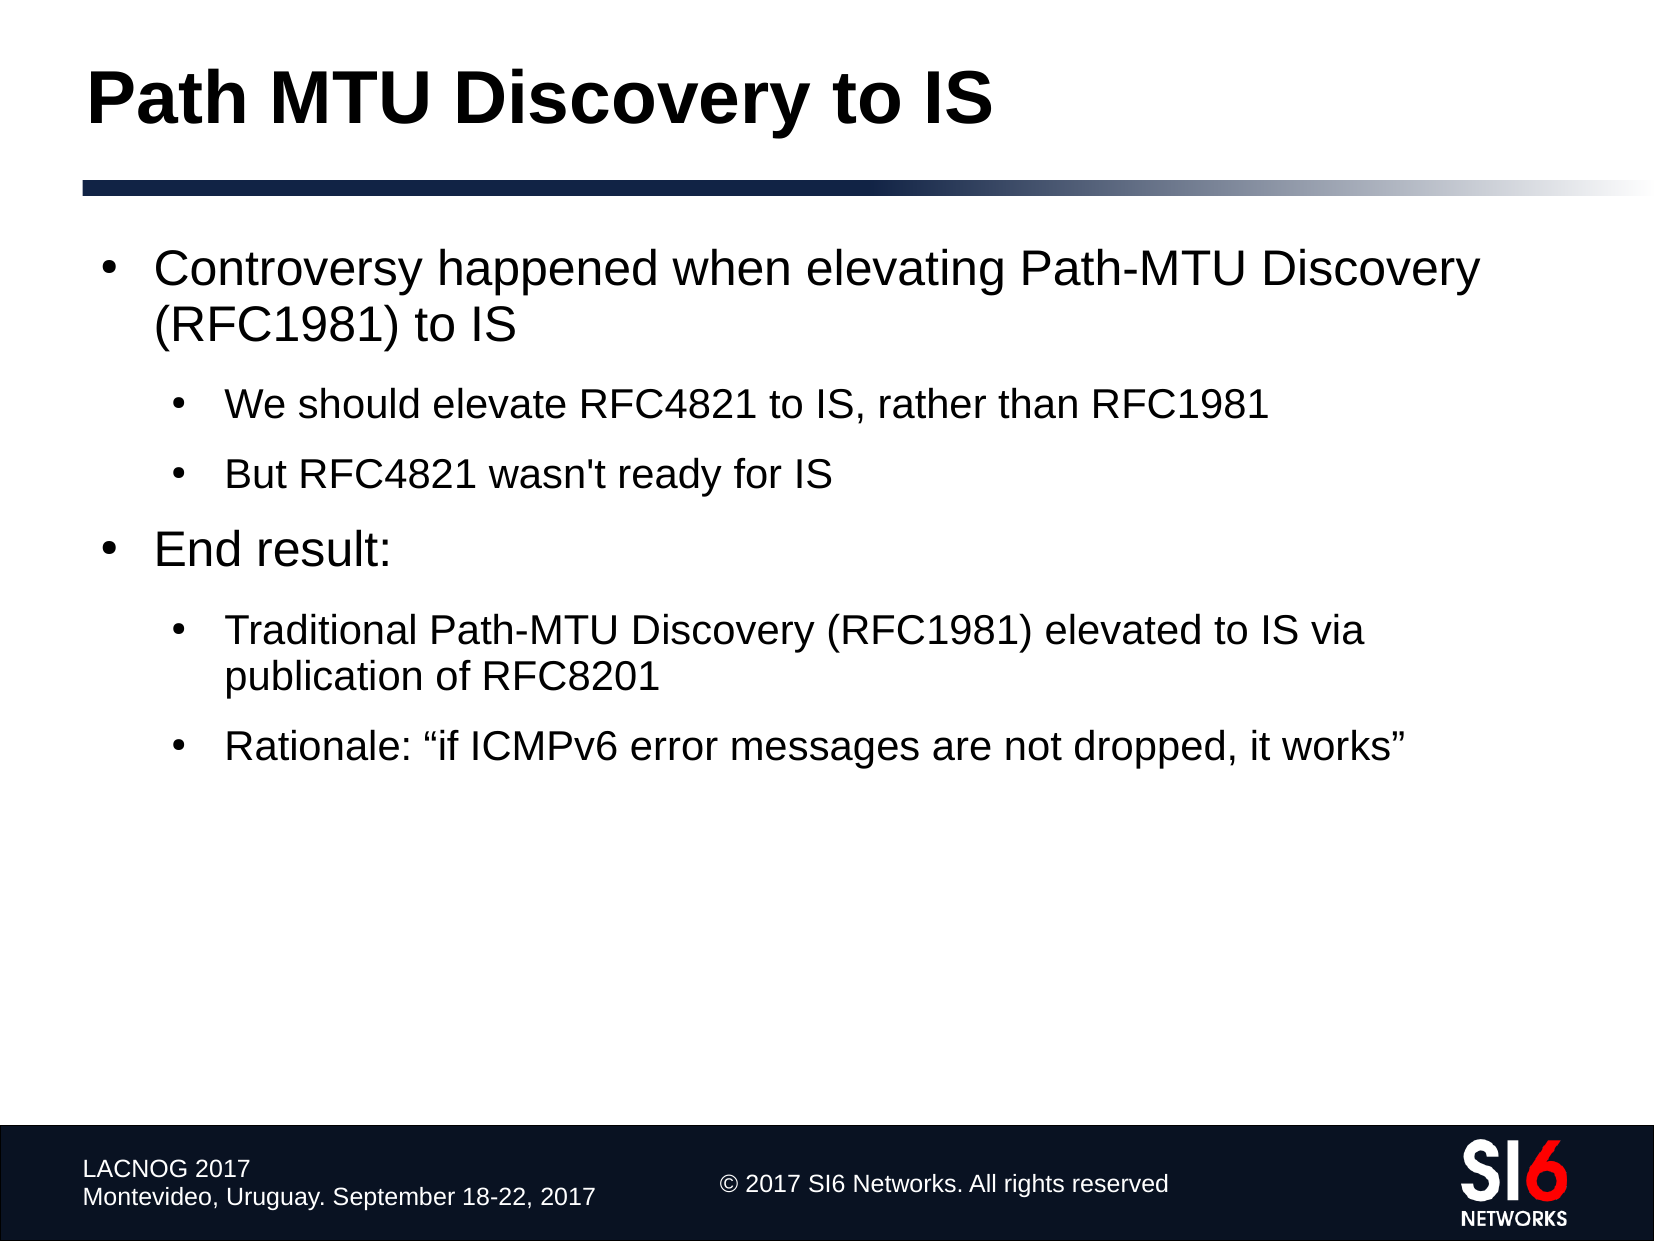

# Path MTU Discovery to IS
Controversy happened when elevating Path-MTU Discovery (RFC1981) to IS
We should elevate RFC4821 to IS, rather than RFC1981
But RFC4821 wasn't ready for IS
End result:
Traditional Path-MTU Discovery (RFC1981) elevated to IS via publication of RFC8201
Rationale: “if ICMPv6 error messages are not dropped, it works”